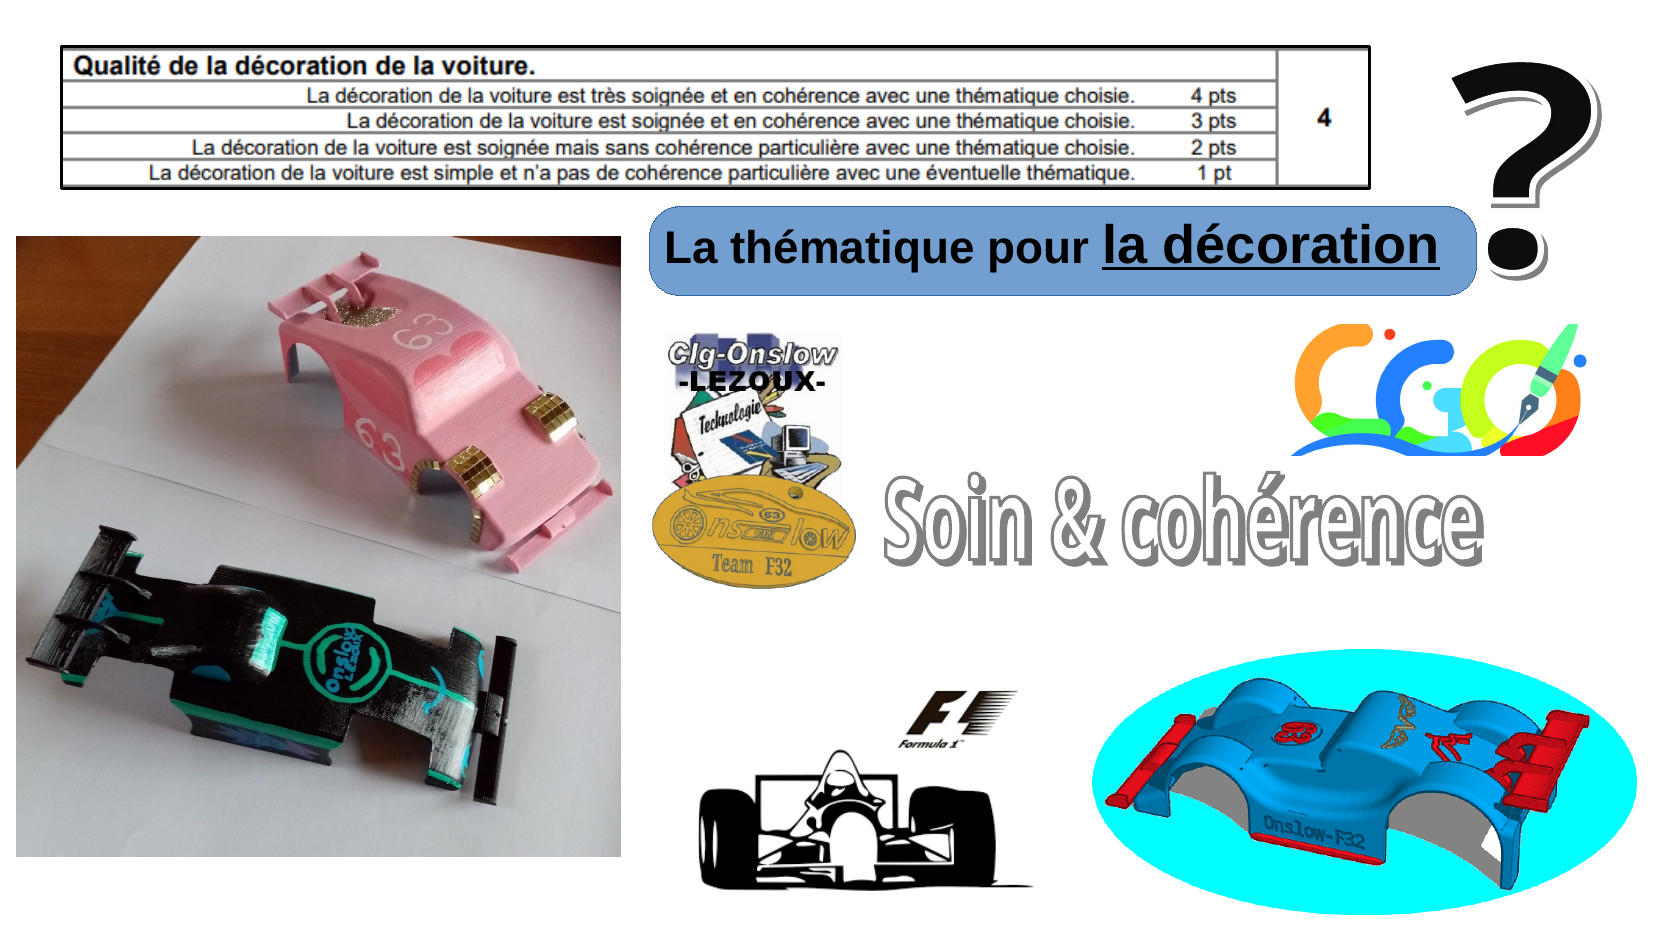

?
La thématique pour la décoration
Soin & cohérence